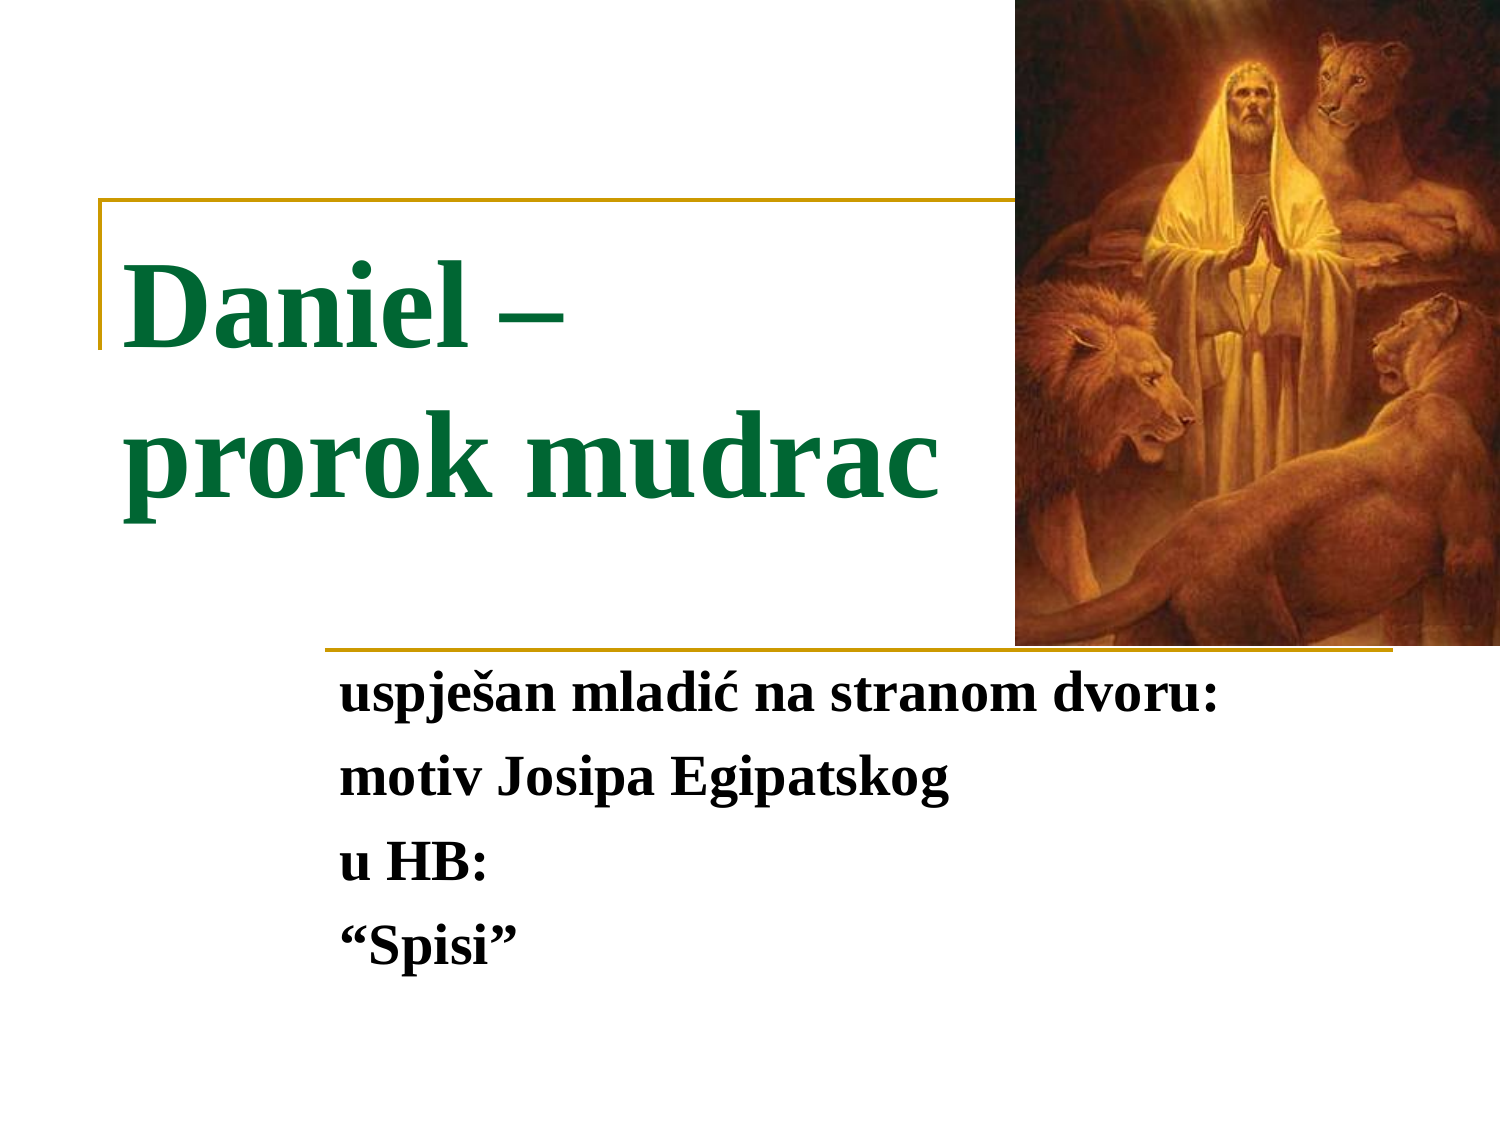

# Daniel – prorok mudrac
uspješan mladić na stranom dvoru:
motiv Josipa Egipatskog
u HB:
“Spisi”